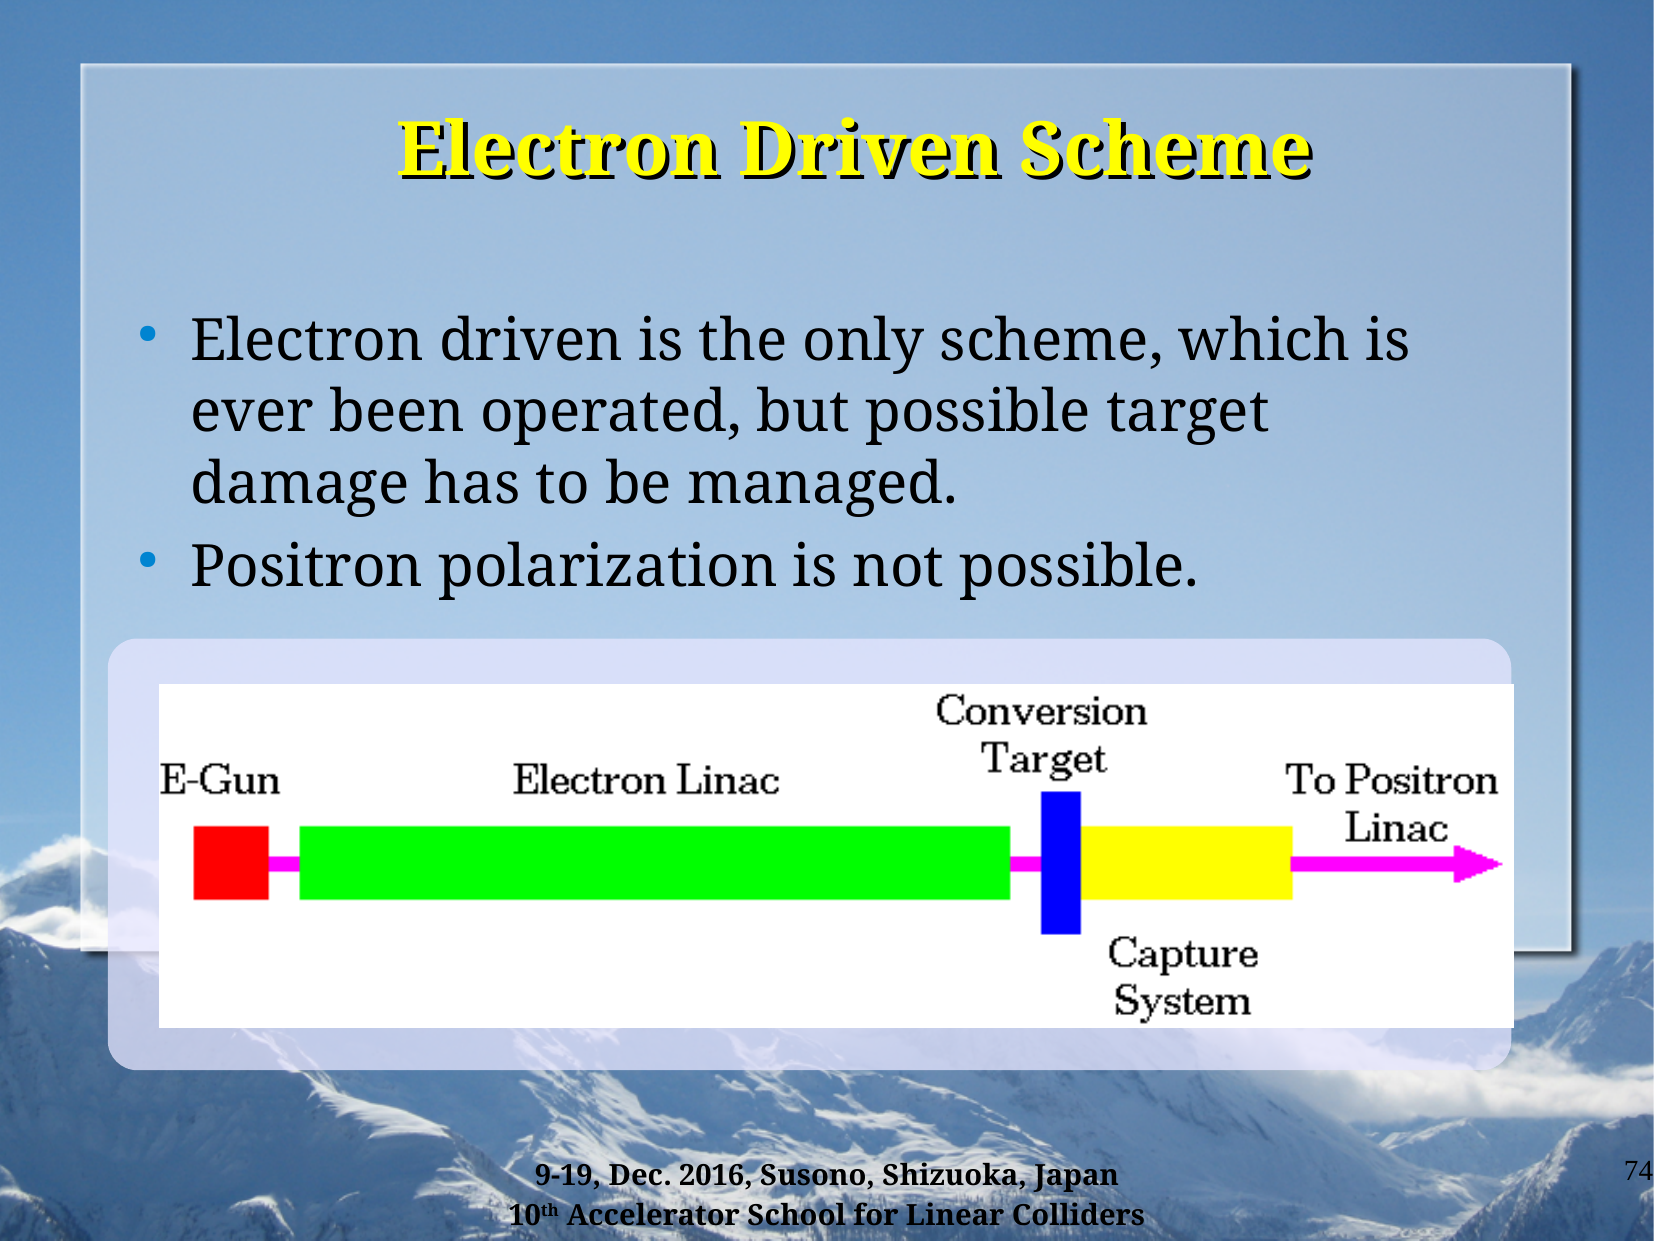

# Electron Driven Scheme
Electron driven is the only scheme, which is ever been operated, but possible target damage has to be managed.
Positron polarization is not possible.
74